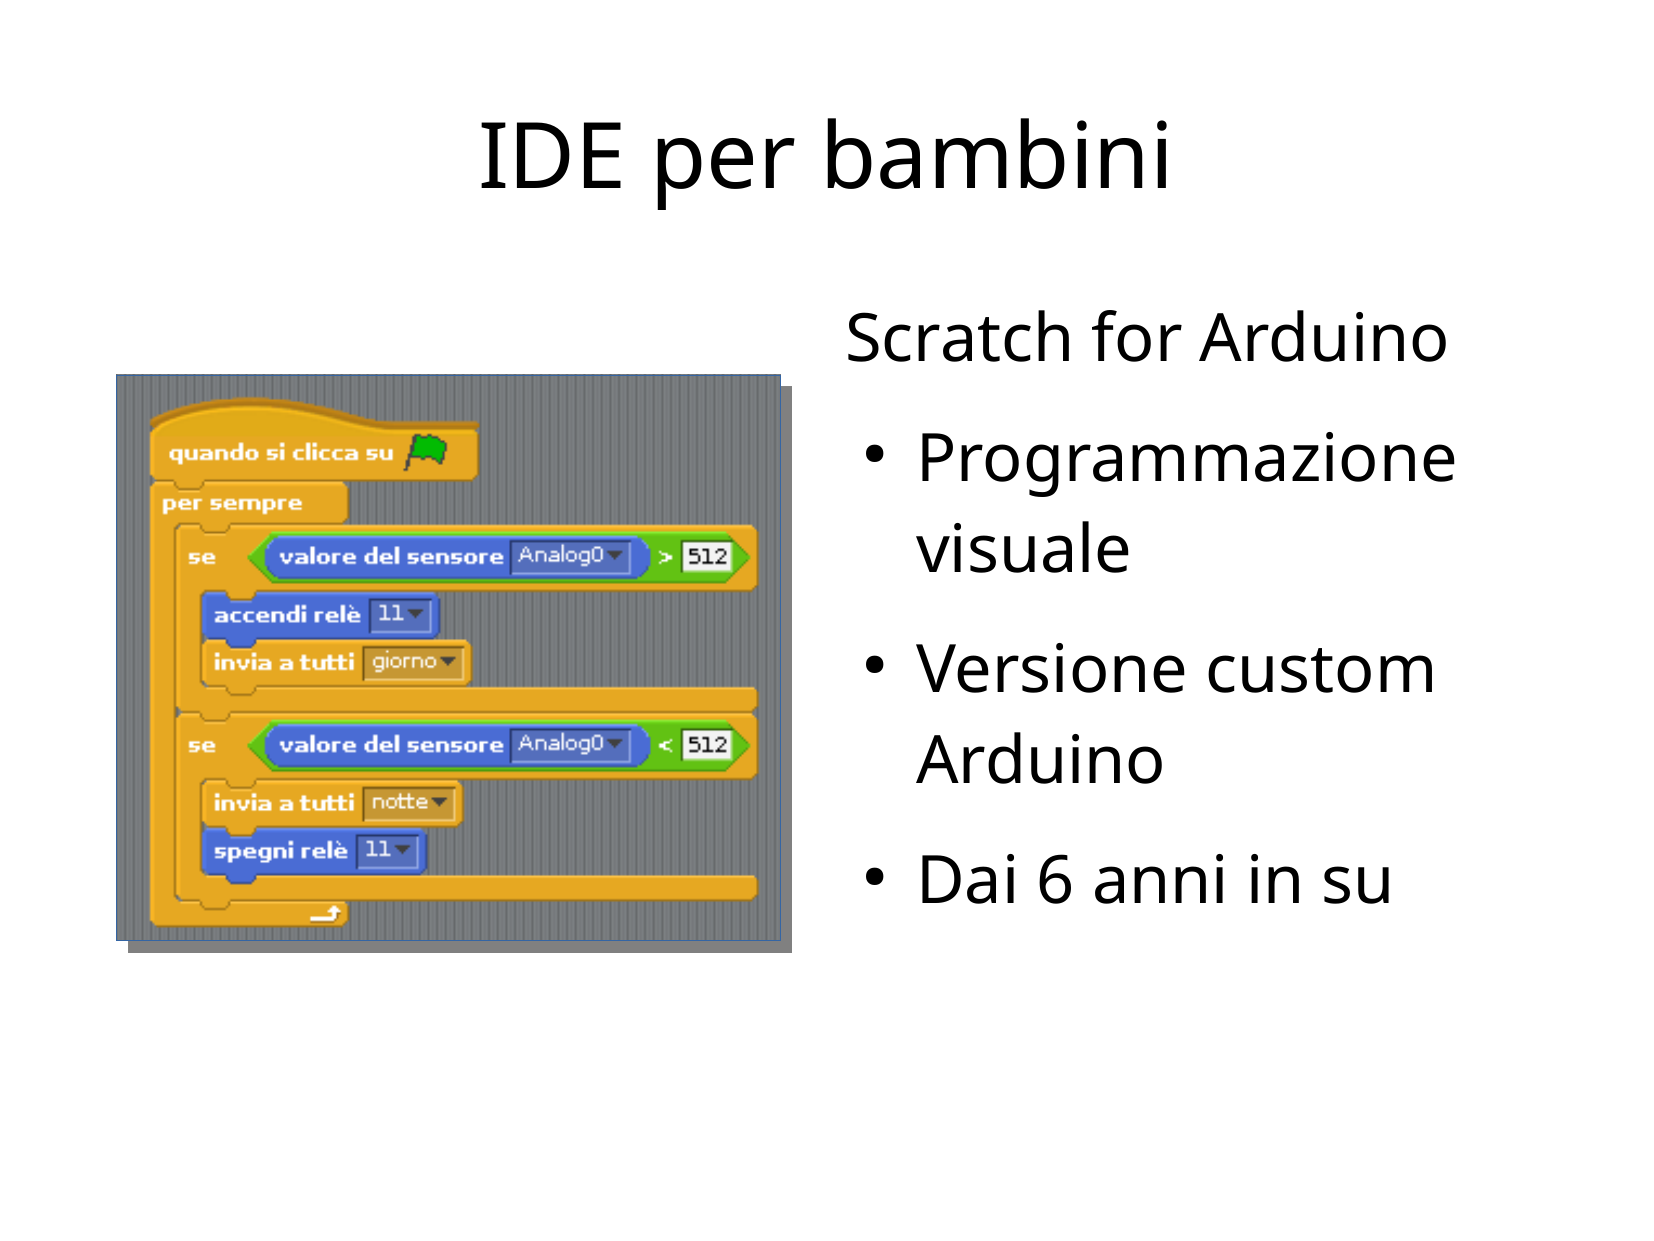

# IDE per bambini
Scratch for Arduino
Programmazione visuale
Versione custom Arduino
Dai 6 anni in su